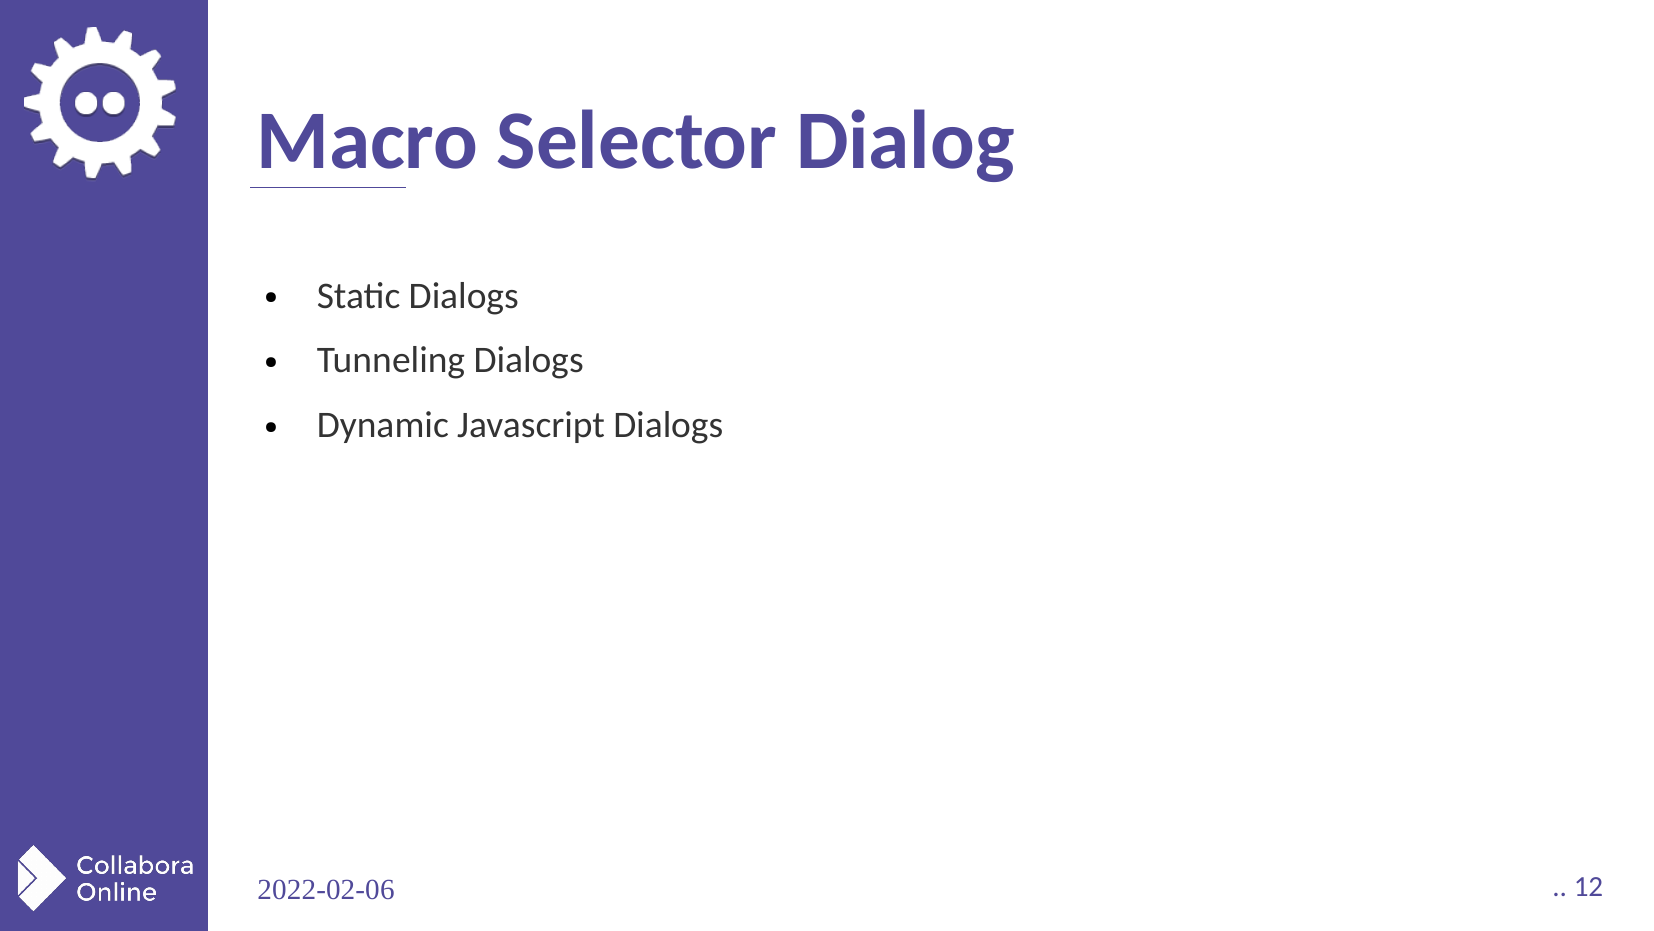

# Macro Selector Dialog
Static Dialogs
Tunneling Dialogs
Dynamic Javascript Dialogs
2022-02-06
12